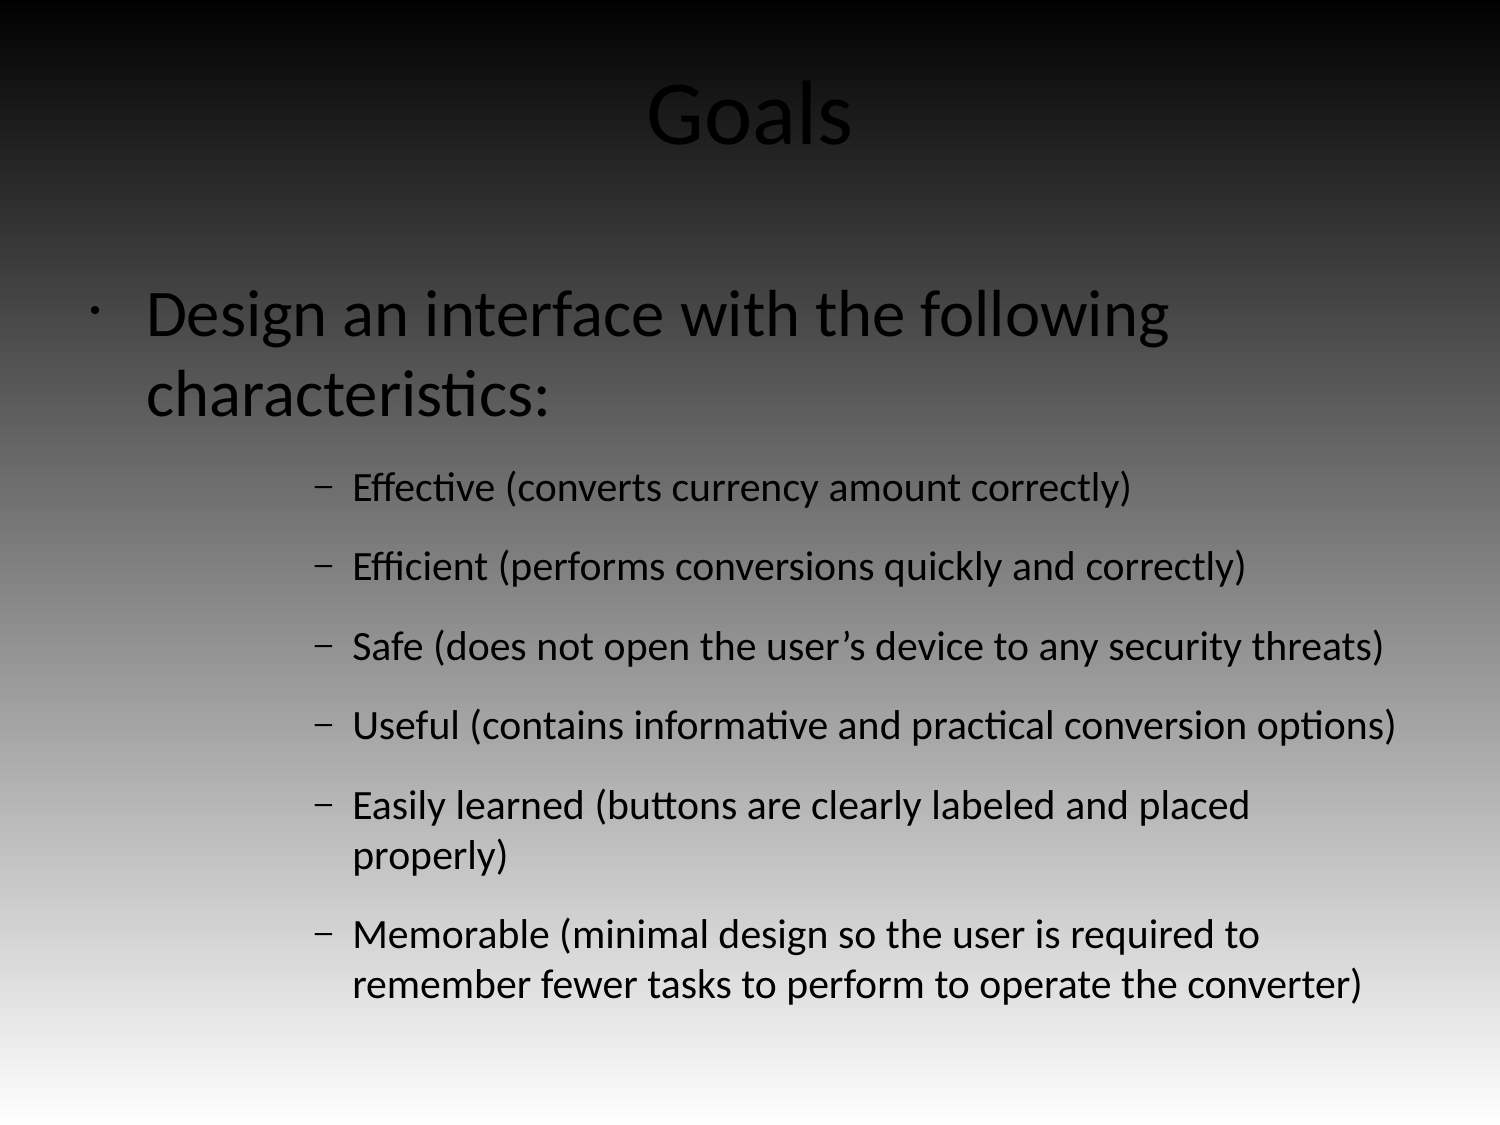

# Goals
Design an interface with the following characteristics:
Effective (converts currency amount correctly)
Efficient (performs conversions quickly and correctly)
Safe (does not open the user’s device to any security threats)
Useful (contains informative and practical conversion options)
Easily learned (buttons are clearly labeled and placed properly)
Memorable (minimal design so the user is required to remember fewer tasks to perform to operate the converter)